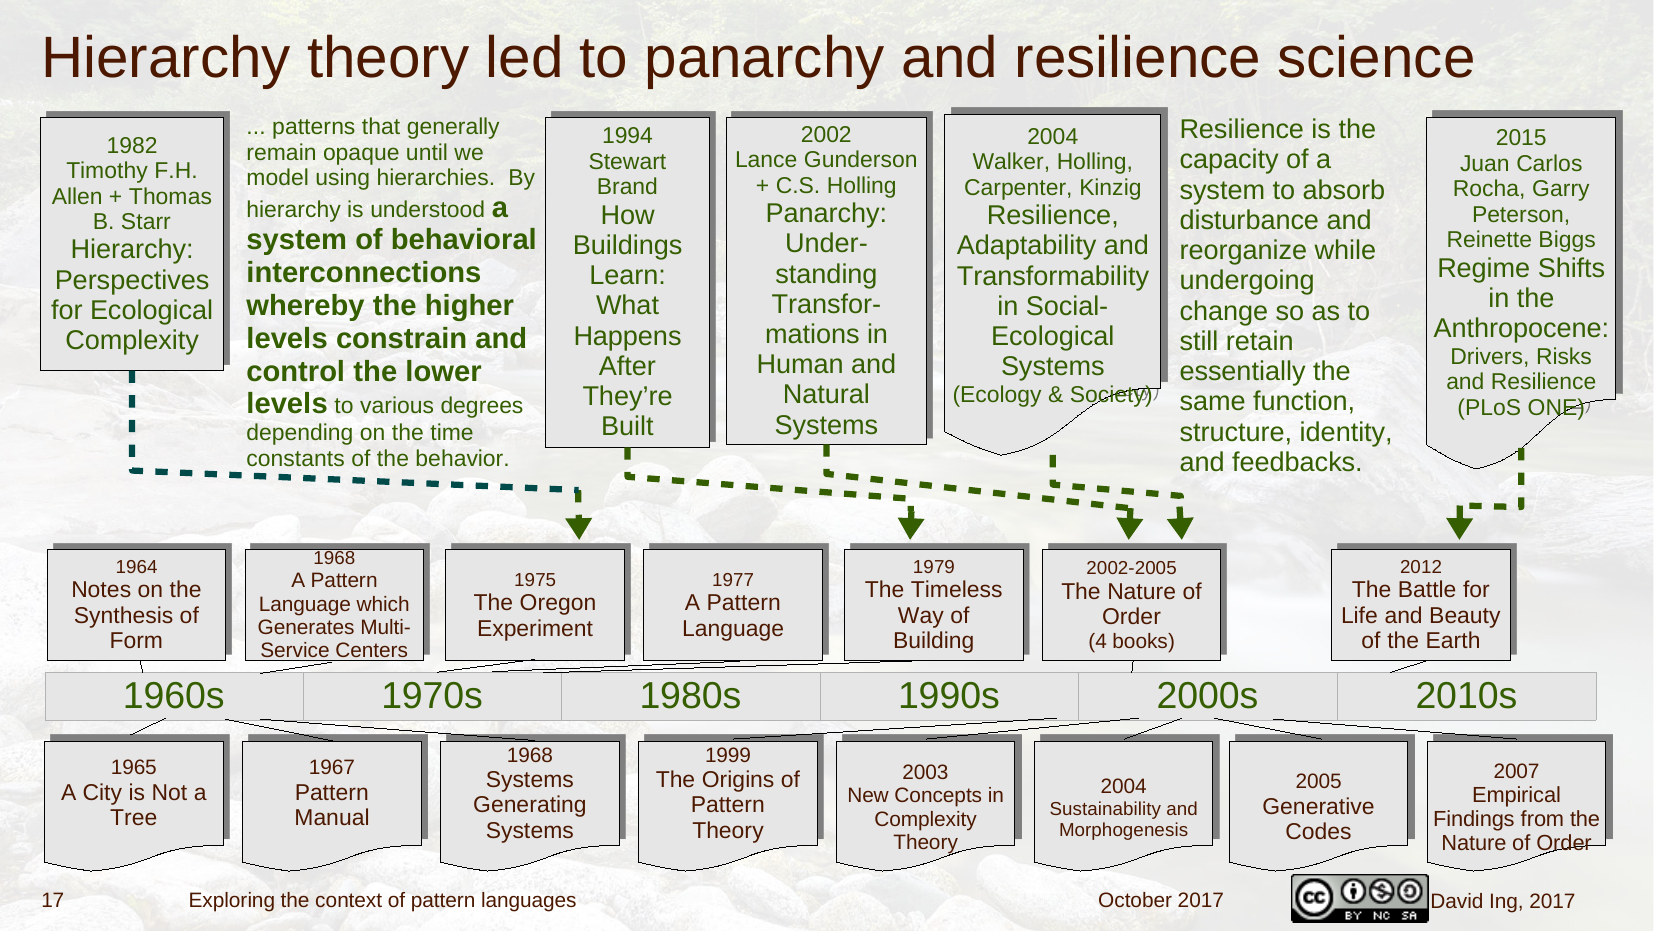

# Hierarchy theory led to panarchy and resilience science
... patterns that generally remain opaque until we model using hierarchies. By hierarchy is understood a system of behavioral interconnections whereby the higher levels constrain and control the lower levels to various degrees depending on the time constants of the behavior.
Resilience is the capacity of a system to absorb disturbance and reorganize while undergoing change so as to still retain essentially the same function, structure, identity, and feedbacks.
2004
Walker, Holling, Carpenter, Kinzig
Resilience, Adaptability and Transformability in Social-Ecological Systems
(Ecology & Society)
1982
Timothy F.H. Allen + Thomas B. Starr
Hierarchy: Perspectives for Ecological Complexity
1994
Stewart Brand
How Buildings Learn: What Happens After They’re Built
2002
Lance Gunderson + C.S. Holling
Panarchy: Under-standing Transfor-mations in Human and Natural Systems
2015
Juan Carlos Rocha, Garry Peterson, Reinette Biggs
Regime Shifts in the Anthropocene: Drivers, Risks and Resilience
(PLoS ONE)
1964
Notes on the Synthesis of Form
1968
A Pattern Language which Generates Multi-Service Centers
1975
The Oregon Experiment
1977
A Pattern Language
1979
The Timeless Way of Building
2002-2005
The Nature of Order
(4 books)
2012
The Battle for Life and Beauty of the Earth
| 1960s | 1970s | 1980s | 1990s | 2000s | 2010s |
| --- | --- | --- | --- | --- | --- |
1965
A City is Not a Tree
1967
Pattern Manual
1968
Systems Generating Systems
1999
The Origins of Pattern Theory
2003
New Concepts in Complexity Theory
2004
Sustainability and Morphogenesis
2005
Generative Codes
2007
Empirical Findings from the Nature of Order
Exploring the context of pattern languages
October 2017
17